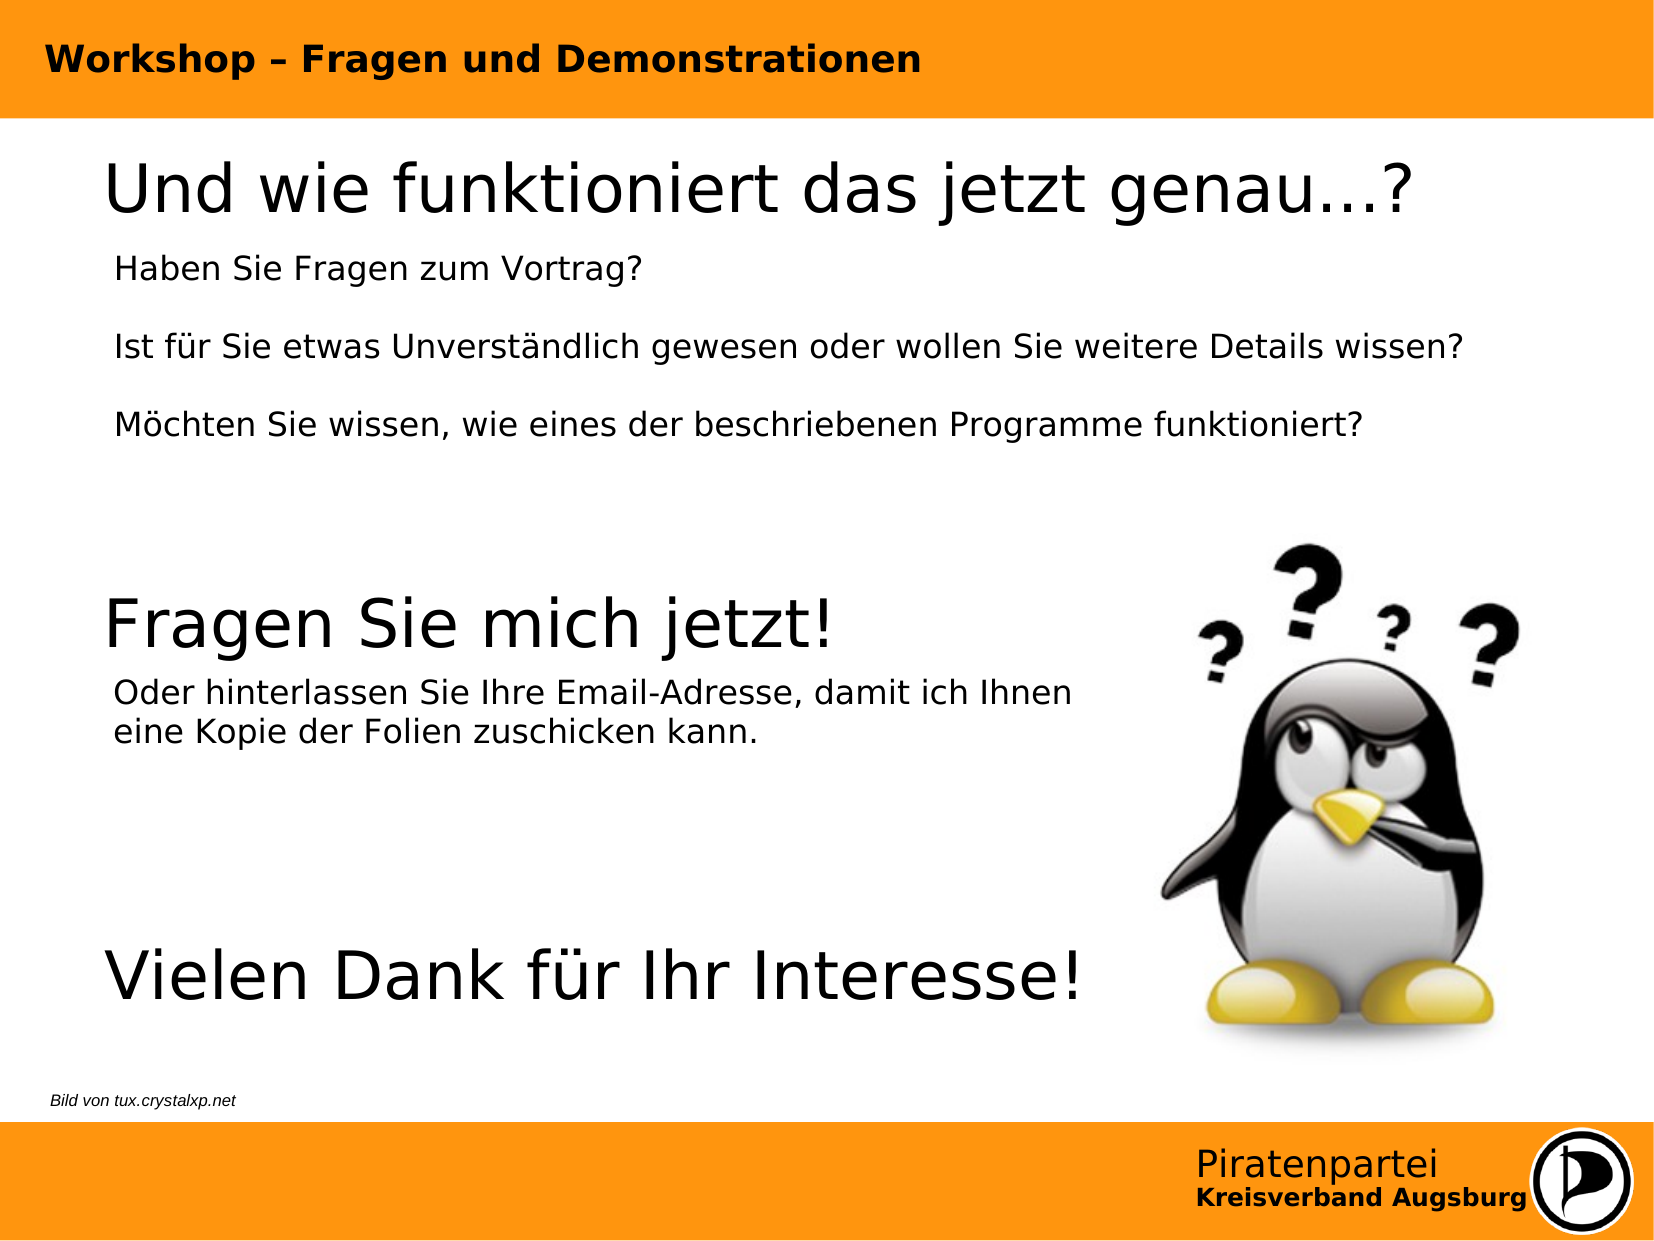

Workshop – Fragen und Demonstrationen
Und wie funktioniert das jetzt genau...?
Haben Sie Fragen zum Vortrag?
Ist für Sie etwas Unverständlich gewesen oder wollen Sie weitere Details wissen?
Möchten Sie wissen, wie eines der beschriebenen Programme funktioniert?
Fragen Sie mich jetzt!
Oder hinterlassen Sie Ihre Email-Adresse, damit ich Ihnen
eine Kopie der Folien zuschicken kann.
Vielen Dank für Ihr Interesse!
Bild von tux.crystalxp.net